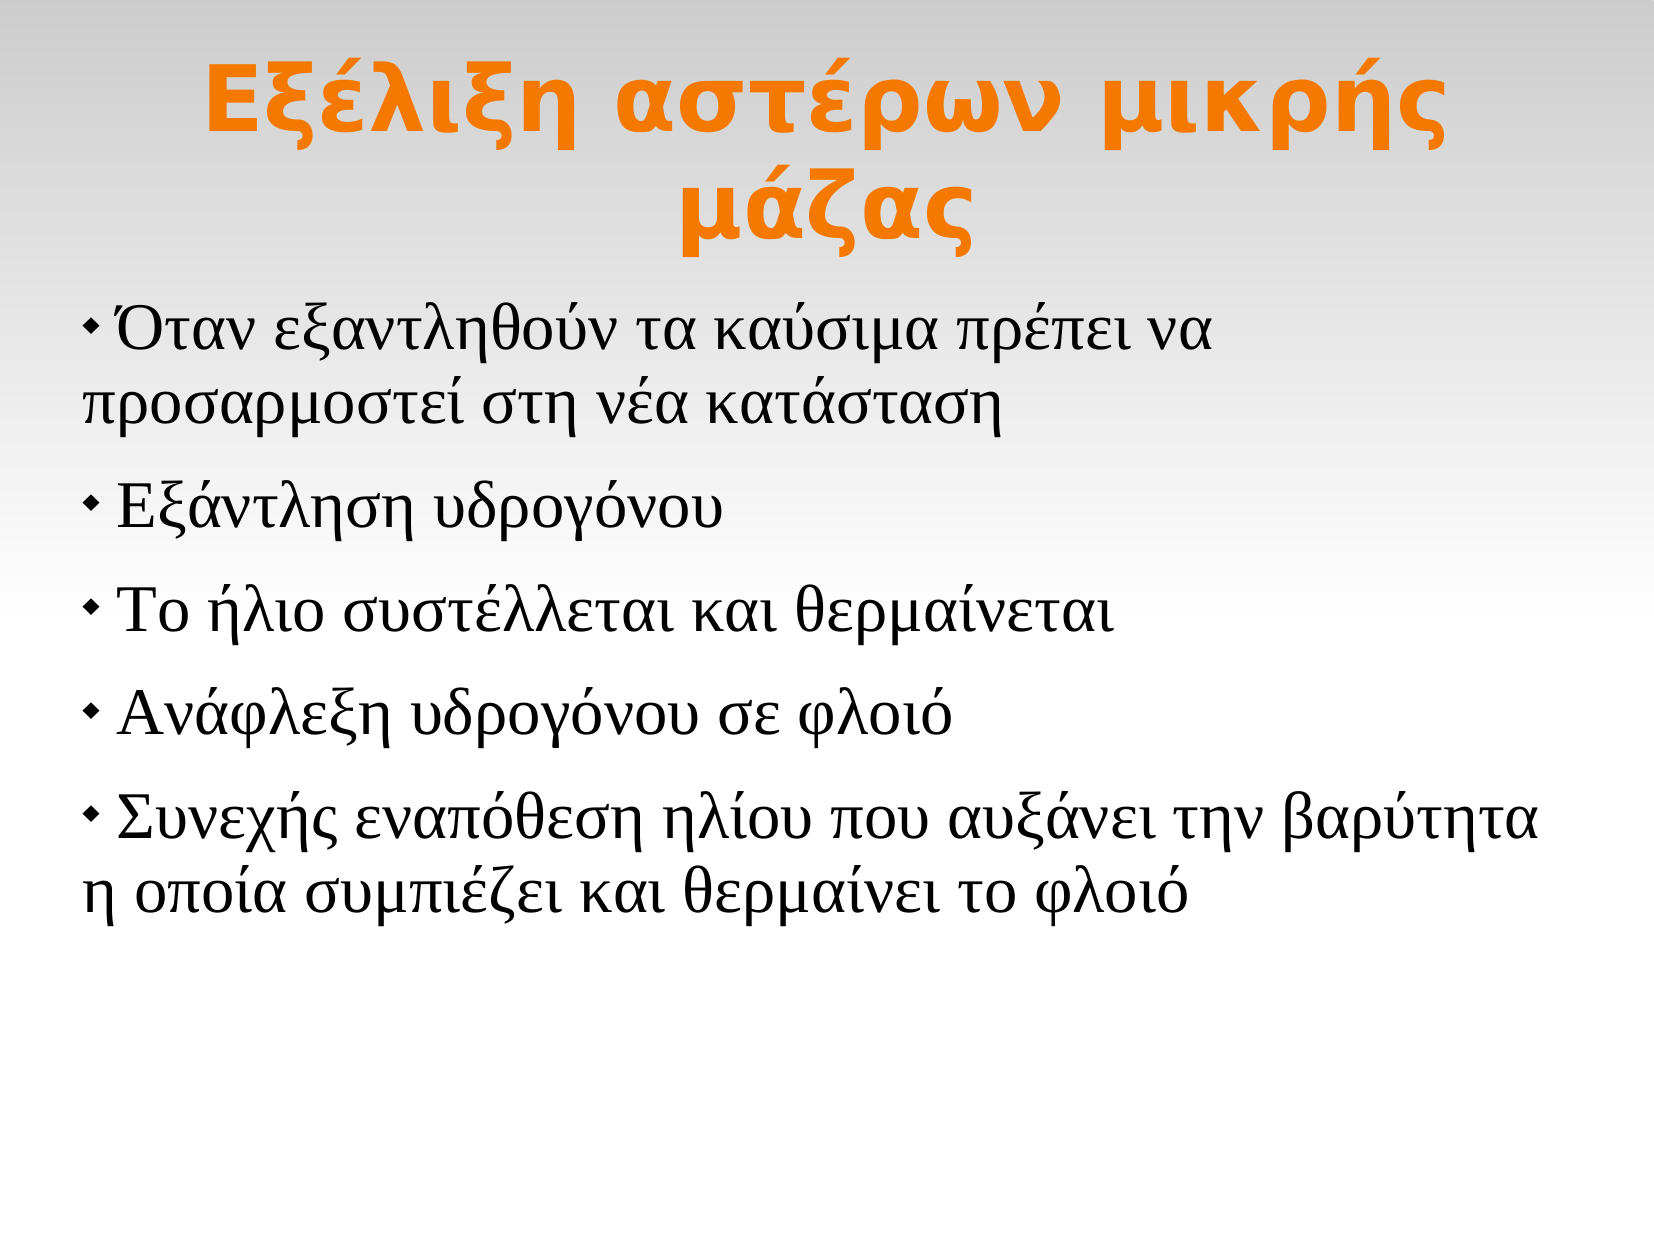

Εξέλιξη αστέρων μικρής μάζας
# Όταν εξαντληθούν τα καύσιμα πρέπει να προσαρμοστεί στη νέα κατάσταση
 Εξάντληση υδρογόνου
 Το ήλιο συστέλλεται και θερμαίνεται
 Ανάφλεξη υδρογόνου σε φλοιό
 Συνεχής εναπόθεση ηλίου που αυξάνει την βαρύτητα η οποία συμπιέζει και θερμαίνει το φλοιό